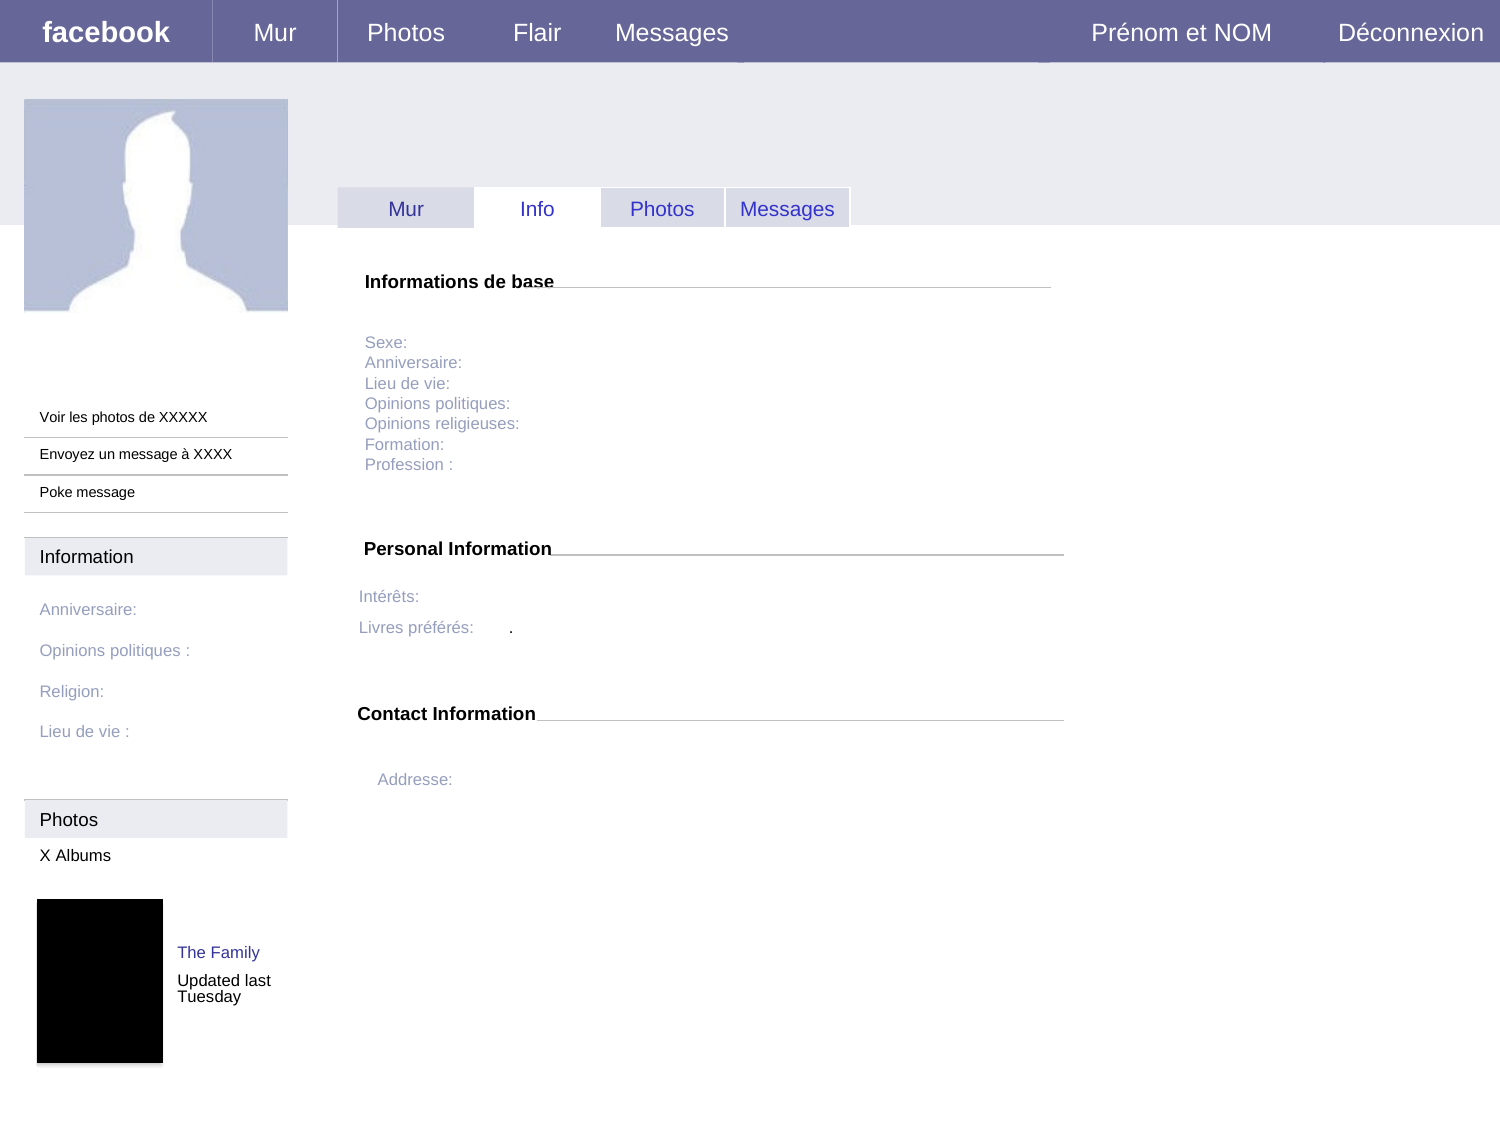

# facebook
Mur
Photos
Flair
Messages
Prénom et NOM
Déconnexion
Mur
Info
Photos
Messages
Informations de base
Sexe:
Anniversaire:
Lieu de vie:
Opinions politiques:
Opinions religieuses:
Formation:
Profession :
Voir les photos de XXXXX
Envoyez un message à XXXX
Poke message
Personal Information
Information
Intérêts:
Livres préférés:	.
Anniversaire:
Opinions politiques :
Religion:
Lieu de vie :
Contact Information
Addresse:
Photos
X Albums
The Family
Updated last Tuesday